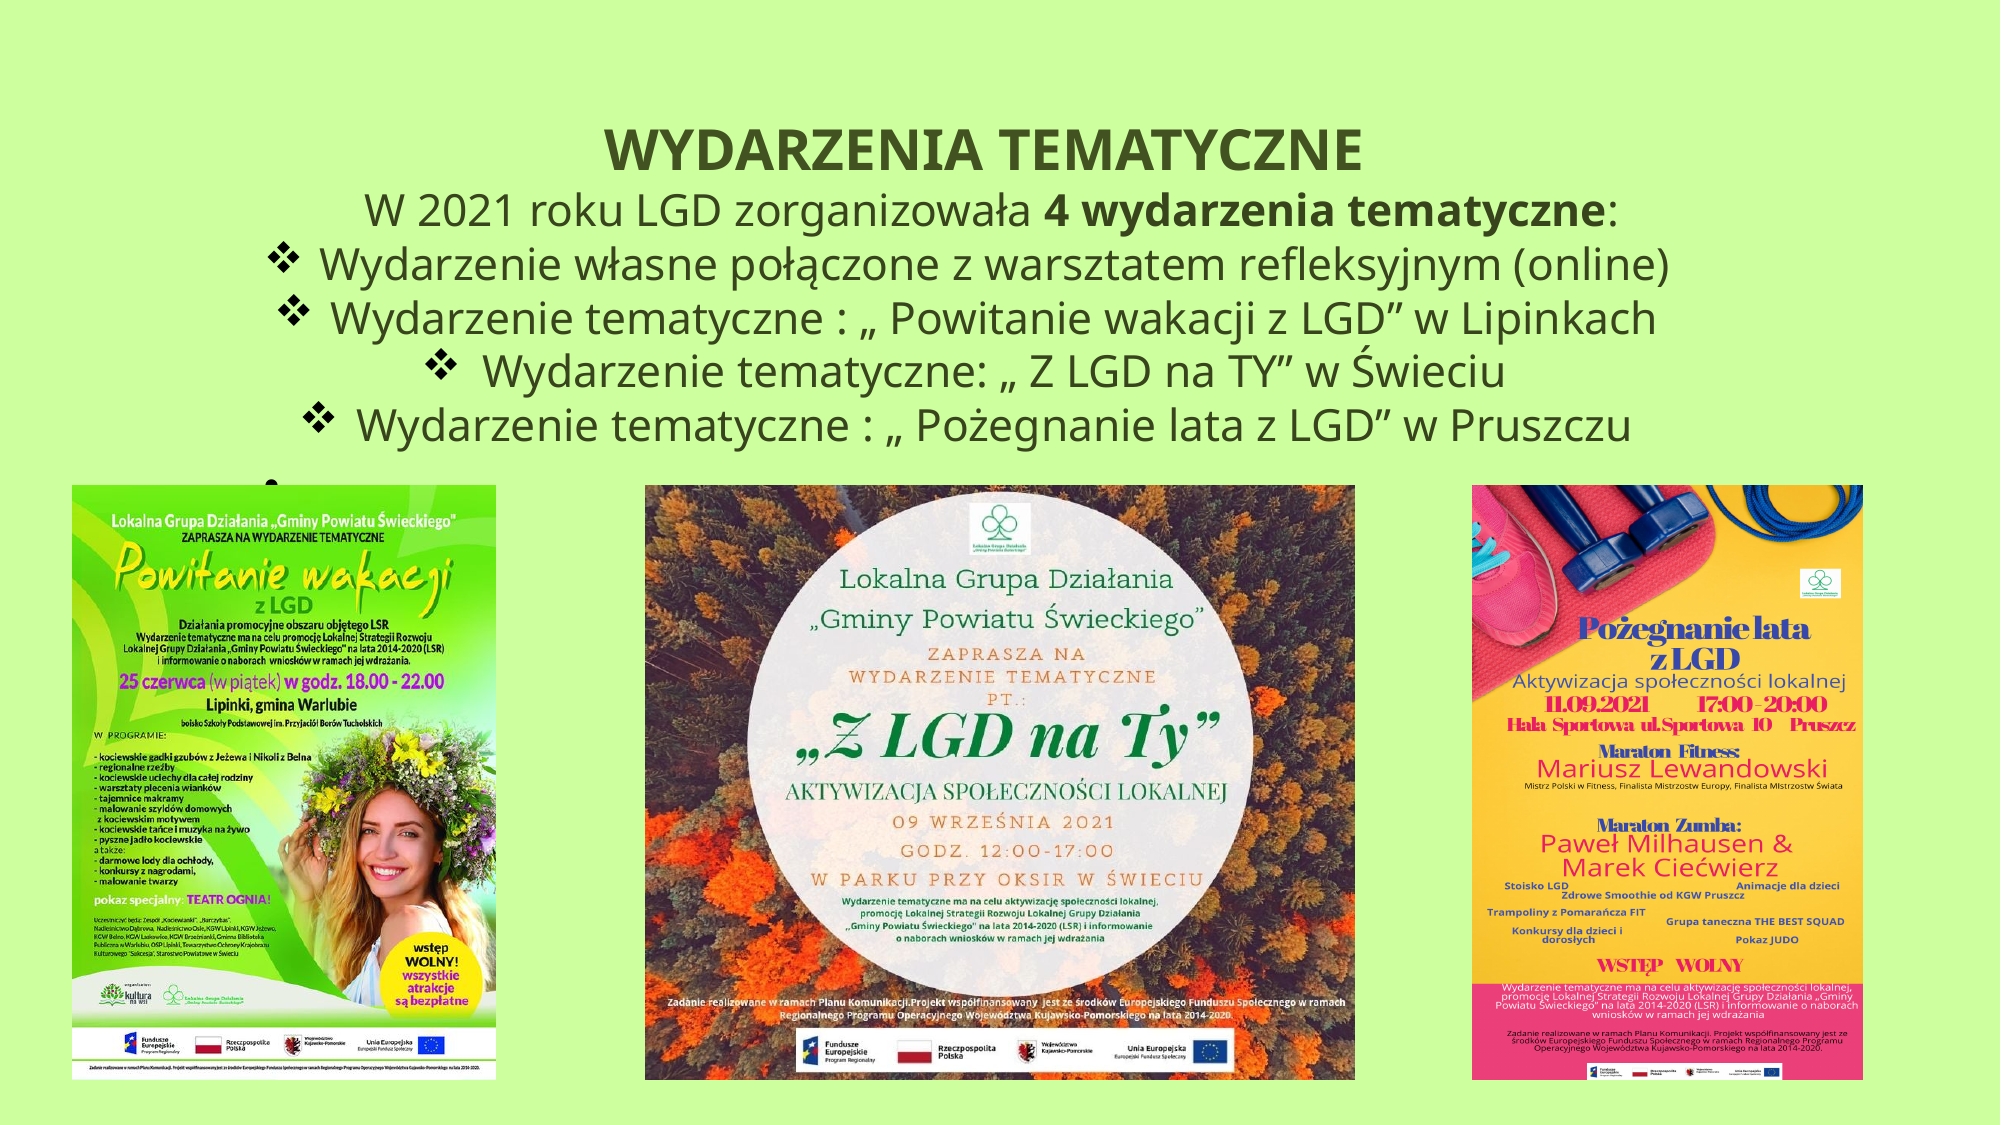

# WYDARZENIA TEMATYCZNE
W 2021 roku LGD zorganizowała 4 wydarzenia tematyczne:
Wydarzenie własne połączone z warsztatem refleksyjnym (online)
Wydarzenie tematyczne : „ Powitanie wakacji z LGD” w Lipinkach
Wydarzenie tematyczne: „ Z LGD na TY” w Świeciu
Wydarzenie tematyczne : „ Pożegnanie lata z LGD” w Pruszczu